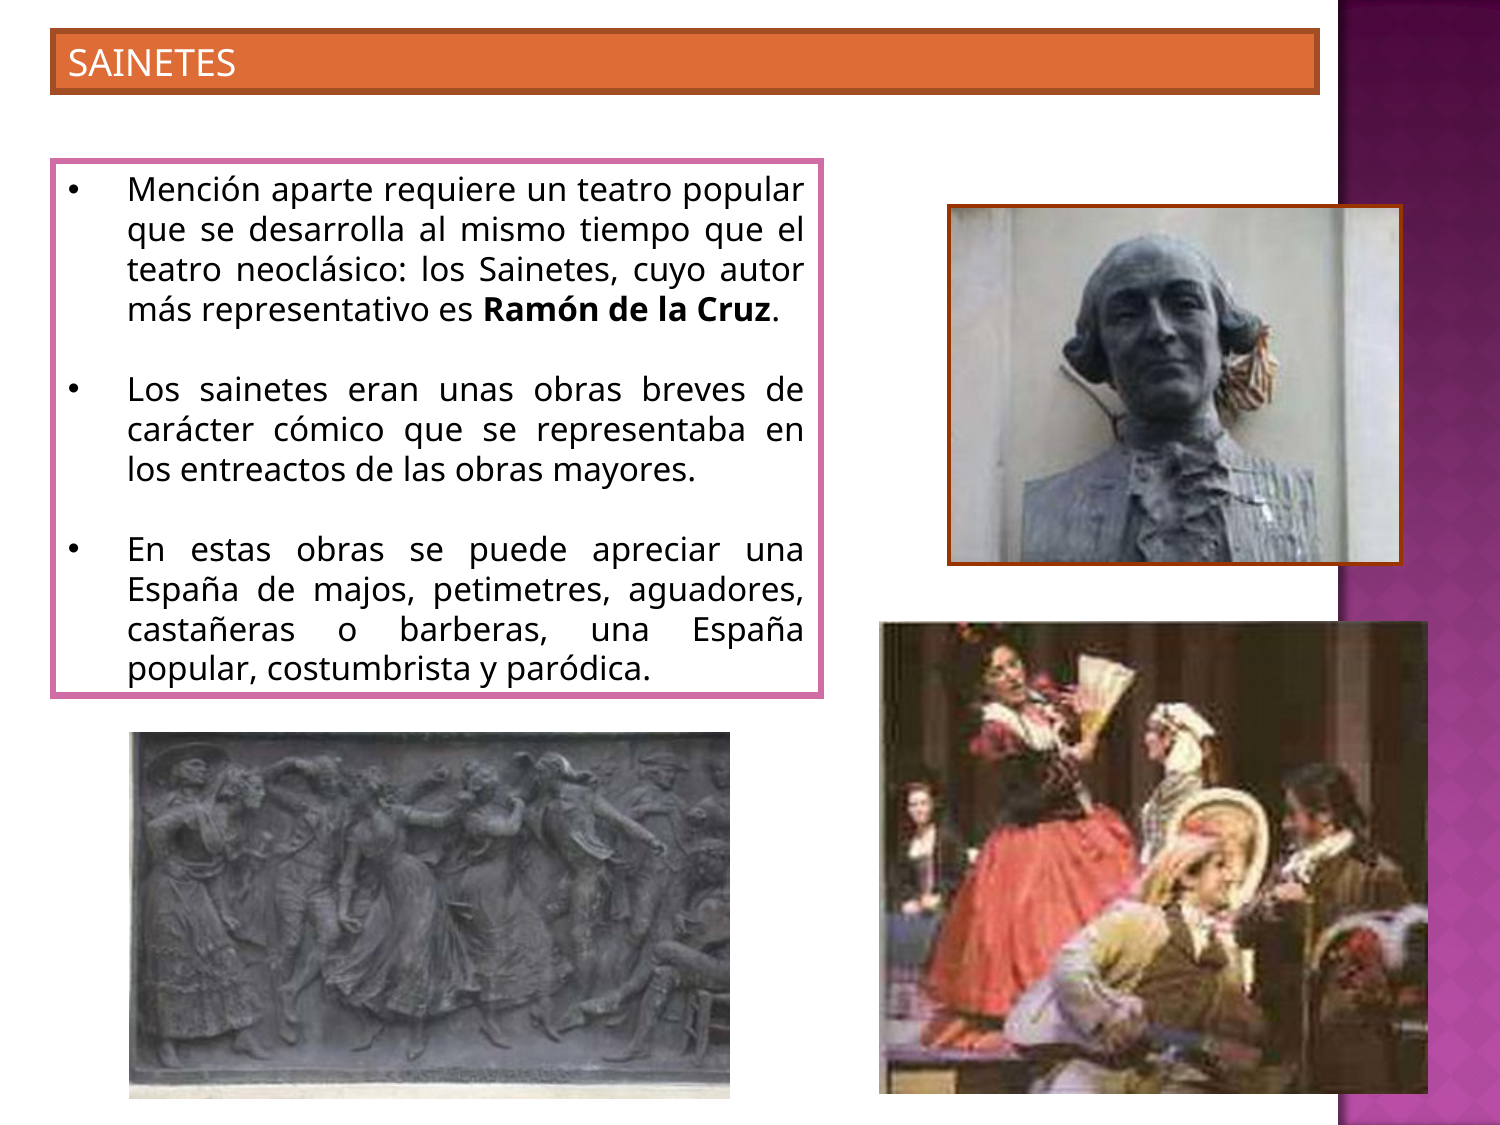

SAINETES
Mención aparte requiere un teatro popular que se desarrolla al mismo tiempo que el teatro neoclásico: los Sainetes, cuyo autor más representativo es Ramón de la Cruz.
Los sainetes eran unas obras breves de carácter cómico que se representaba en los entreactos de las obras mayores.
En estas obras se puede apreciar una España de majos, petimetres, aguadores, castañeras o barberas, una España popular, costumbrista y paródica.